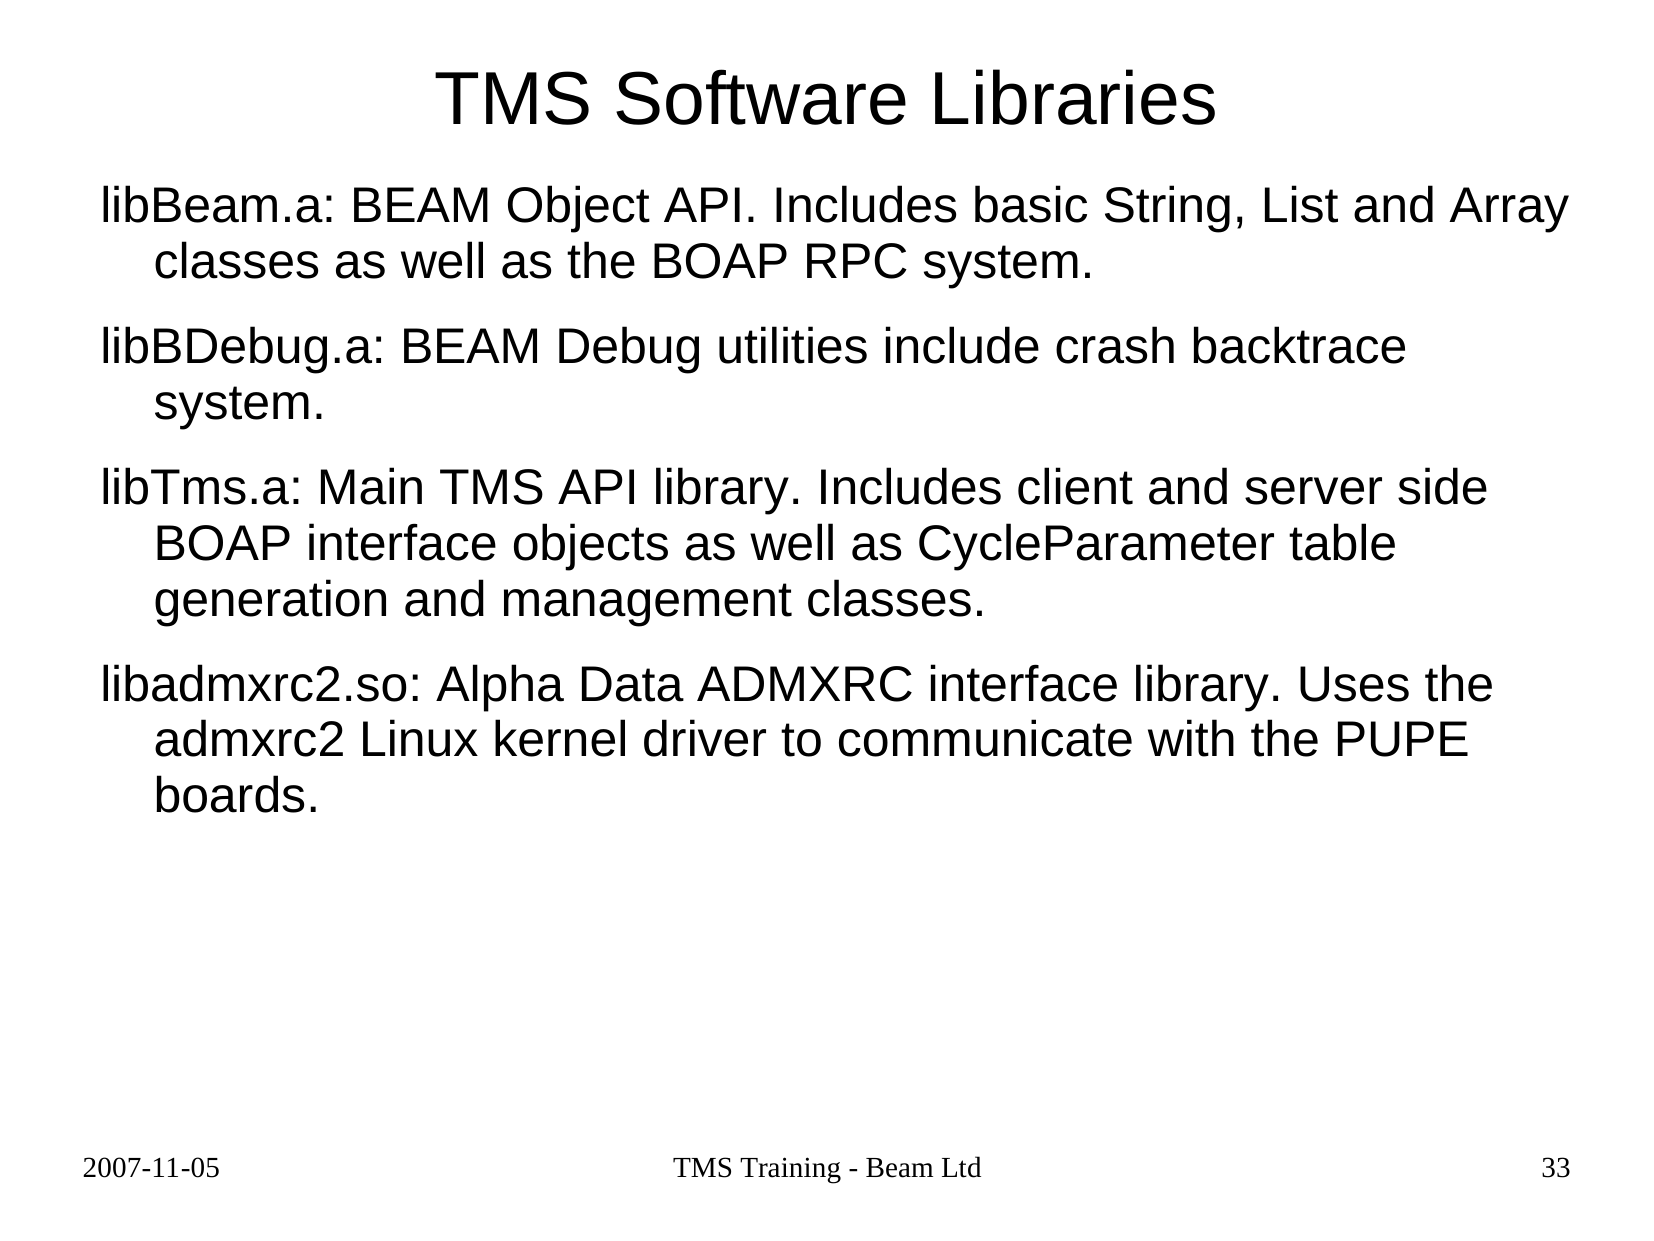

# TMS Software Libraries
libBeam.a: BEAM Object API. Includes basic String, List and Array classes as well as the BOAP RPC system.
libBDebug.a: BEAM Debug utilities include crash backtrace system.
libTms.a: Main TMS API library. Includes client and server side BOAP interface objects as well as CycleParameter table generation and management classes.
libadmxrc2.so: Alpha Data ADMXRC interface library. Uses the admxrc2 Linux kernel driver to communicate with the PUPE boards.
33